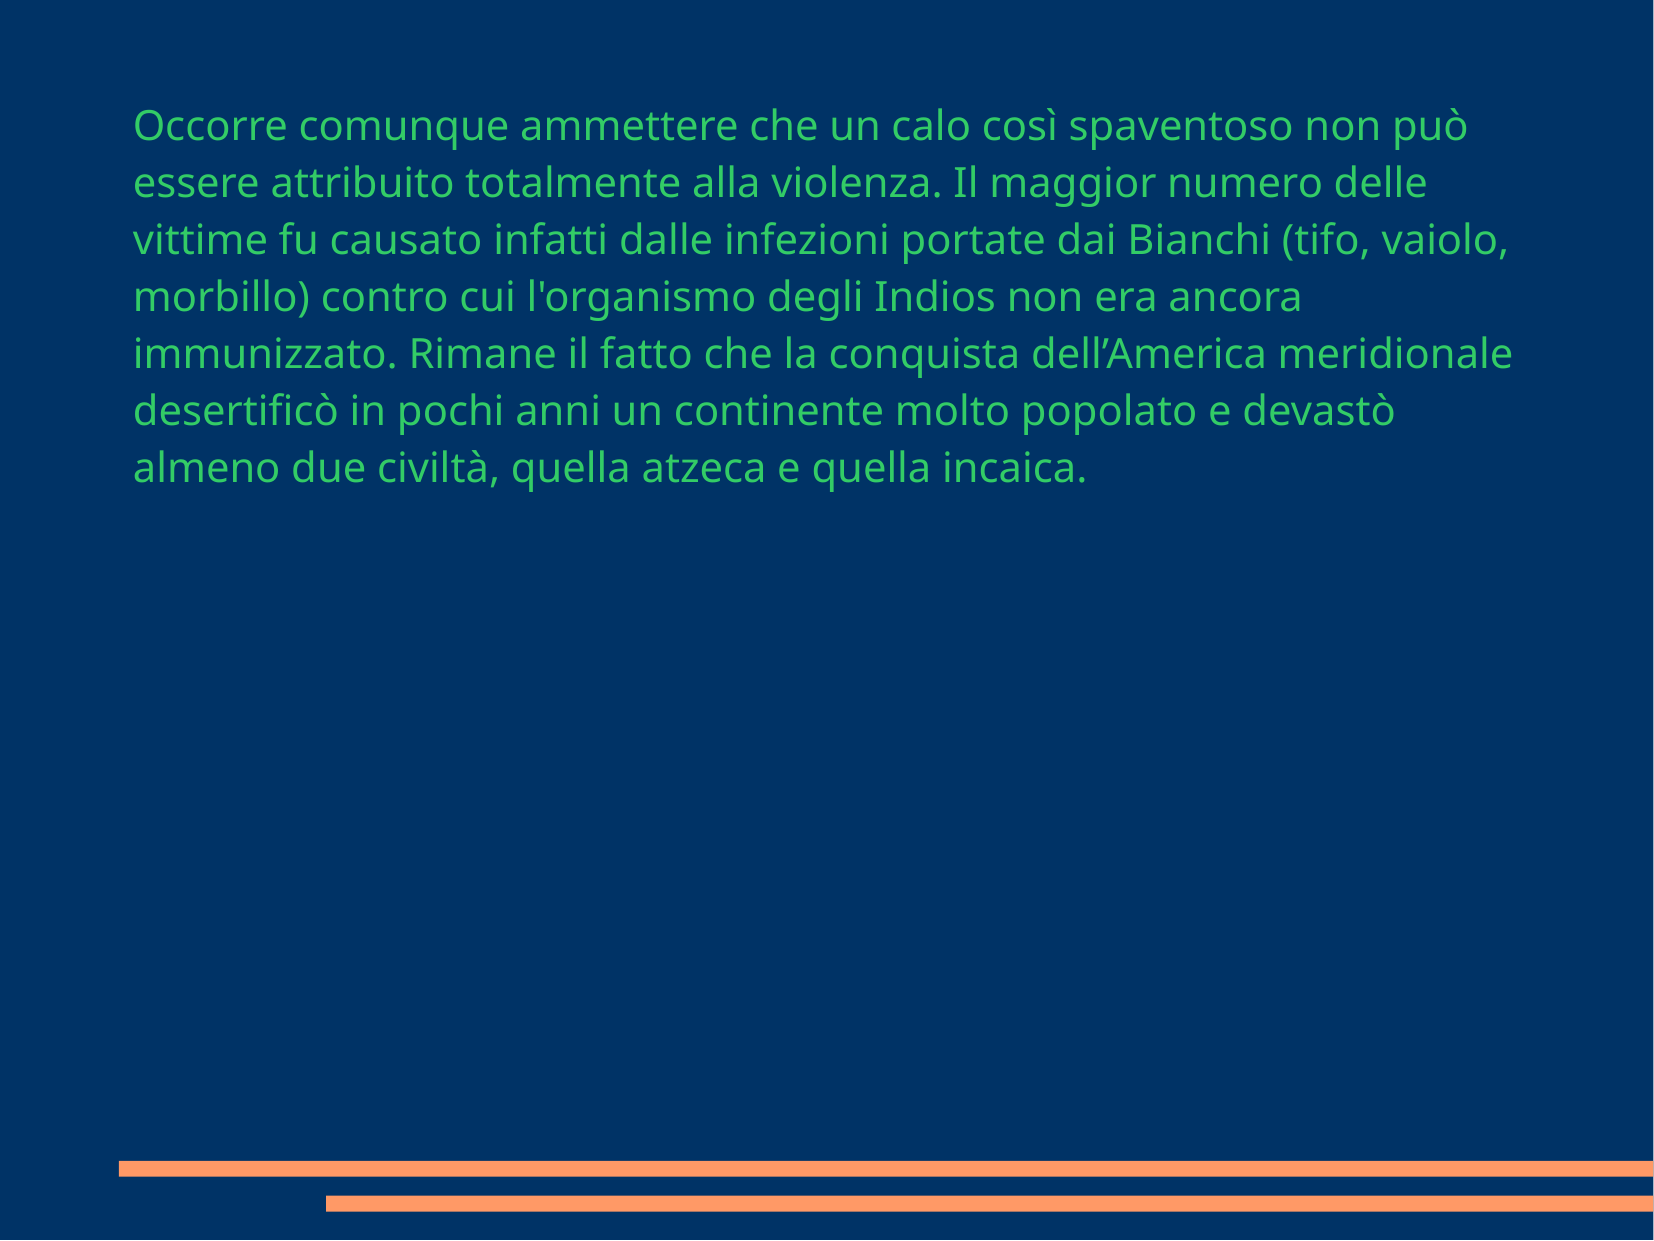

Occorre comunque ammettere che un calo così spaventoso non può essere attribuito totalmente alla violenza. Il maggior numero delle vittime fu causato infatti dalle infezioni portate dai Bianchi (tifo, vaiolo, morbillo) contro cui l'organismo degli Indios non era ancora immunizzato. Rimane il fatto che la conquista dell’America meridionale desertificò in pochi anni un continente molto popolato e devastò almeno due civiltà, quella atzeca e quella incaica.